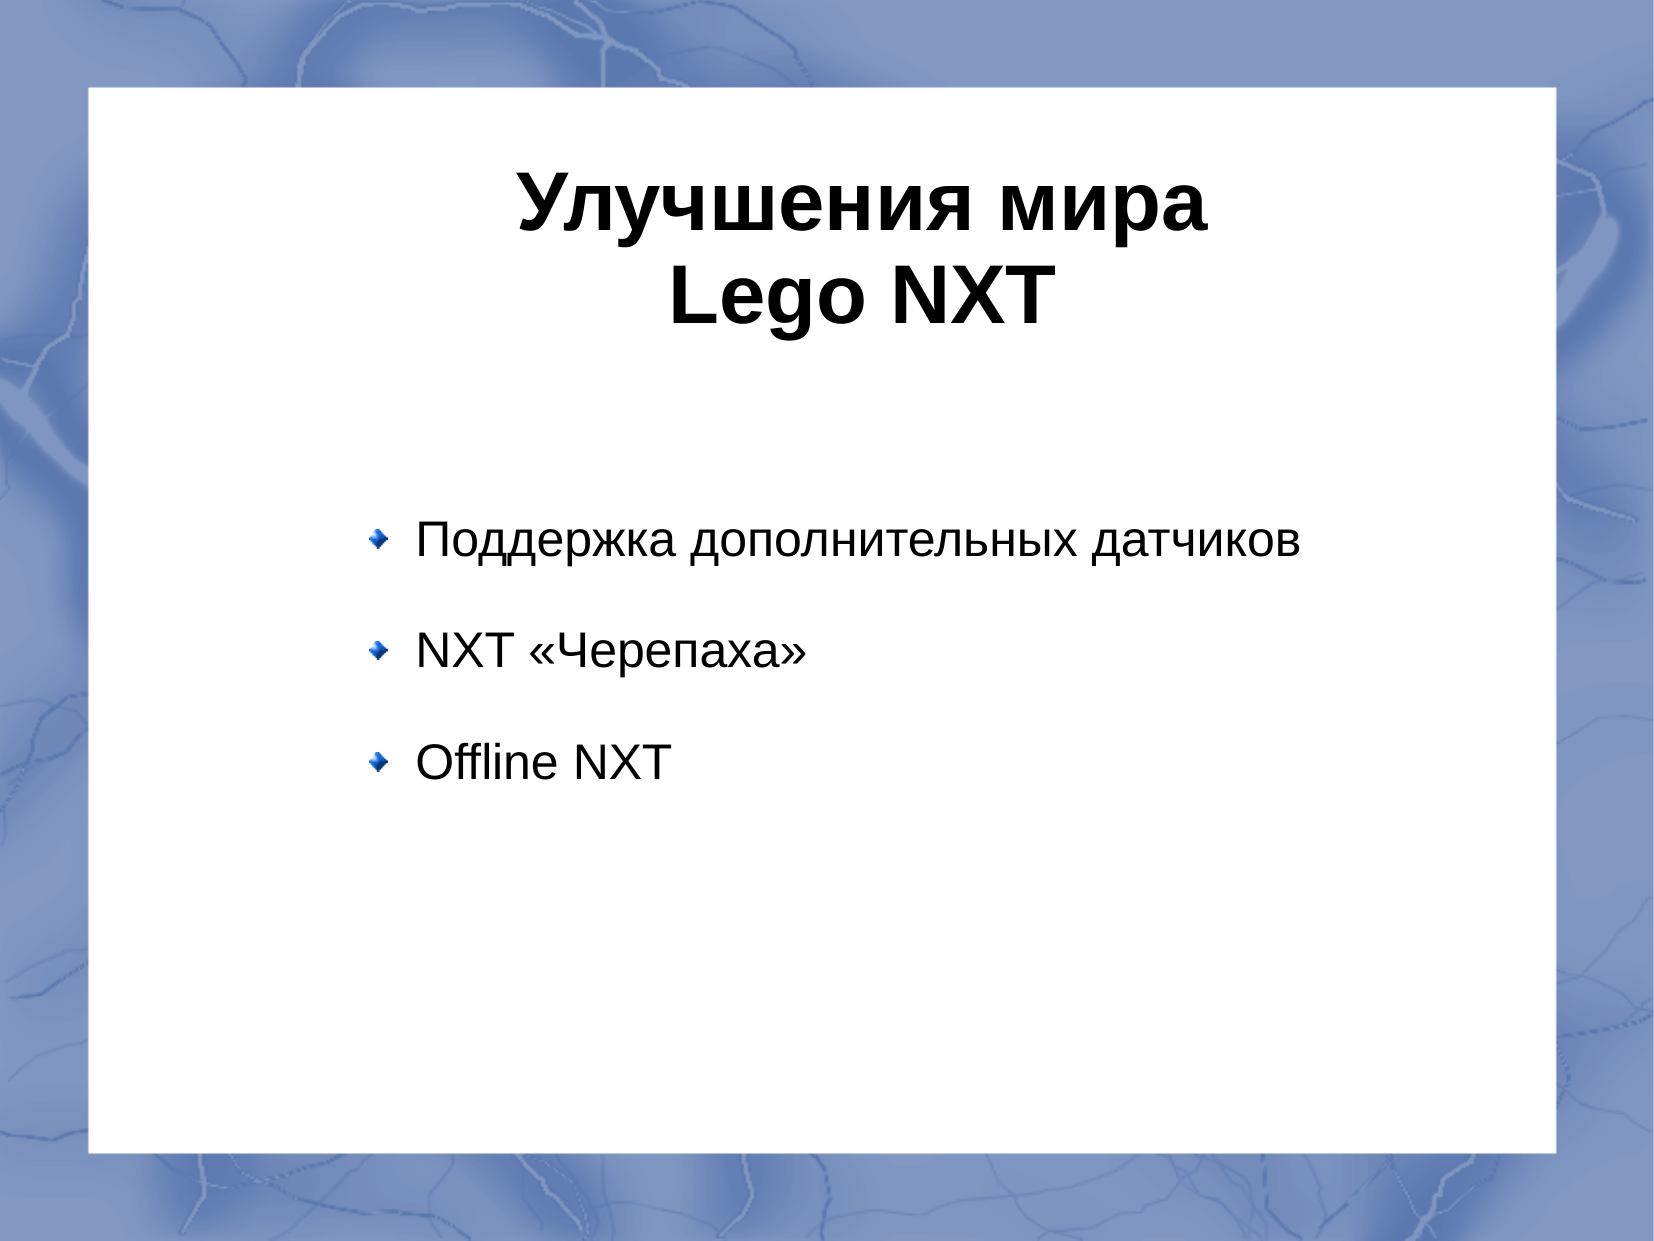

Улучшения мира
Lego NXT
 Поддержка дополнительных датчиков
 NXT «Черепаха»
 Offline NXT